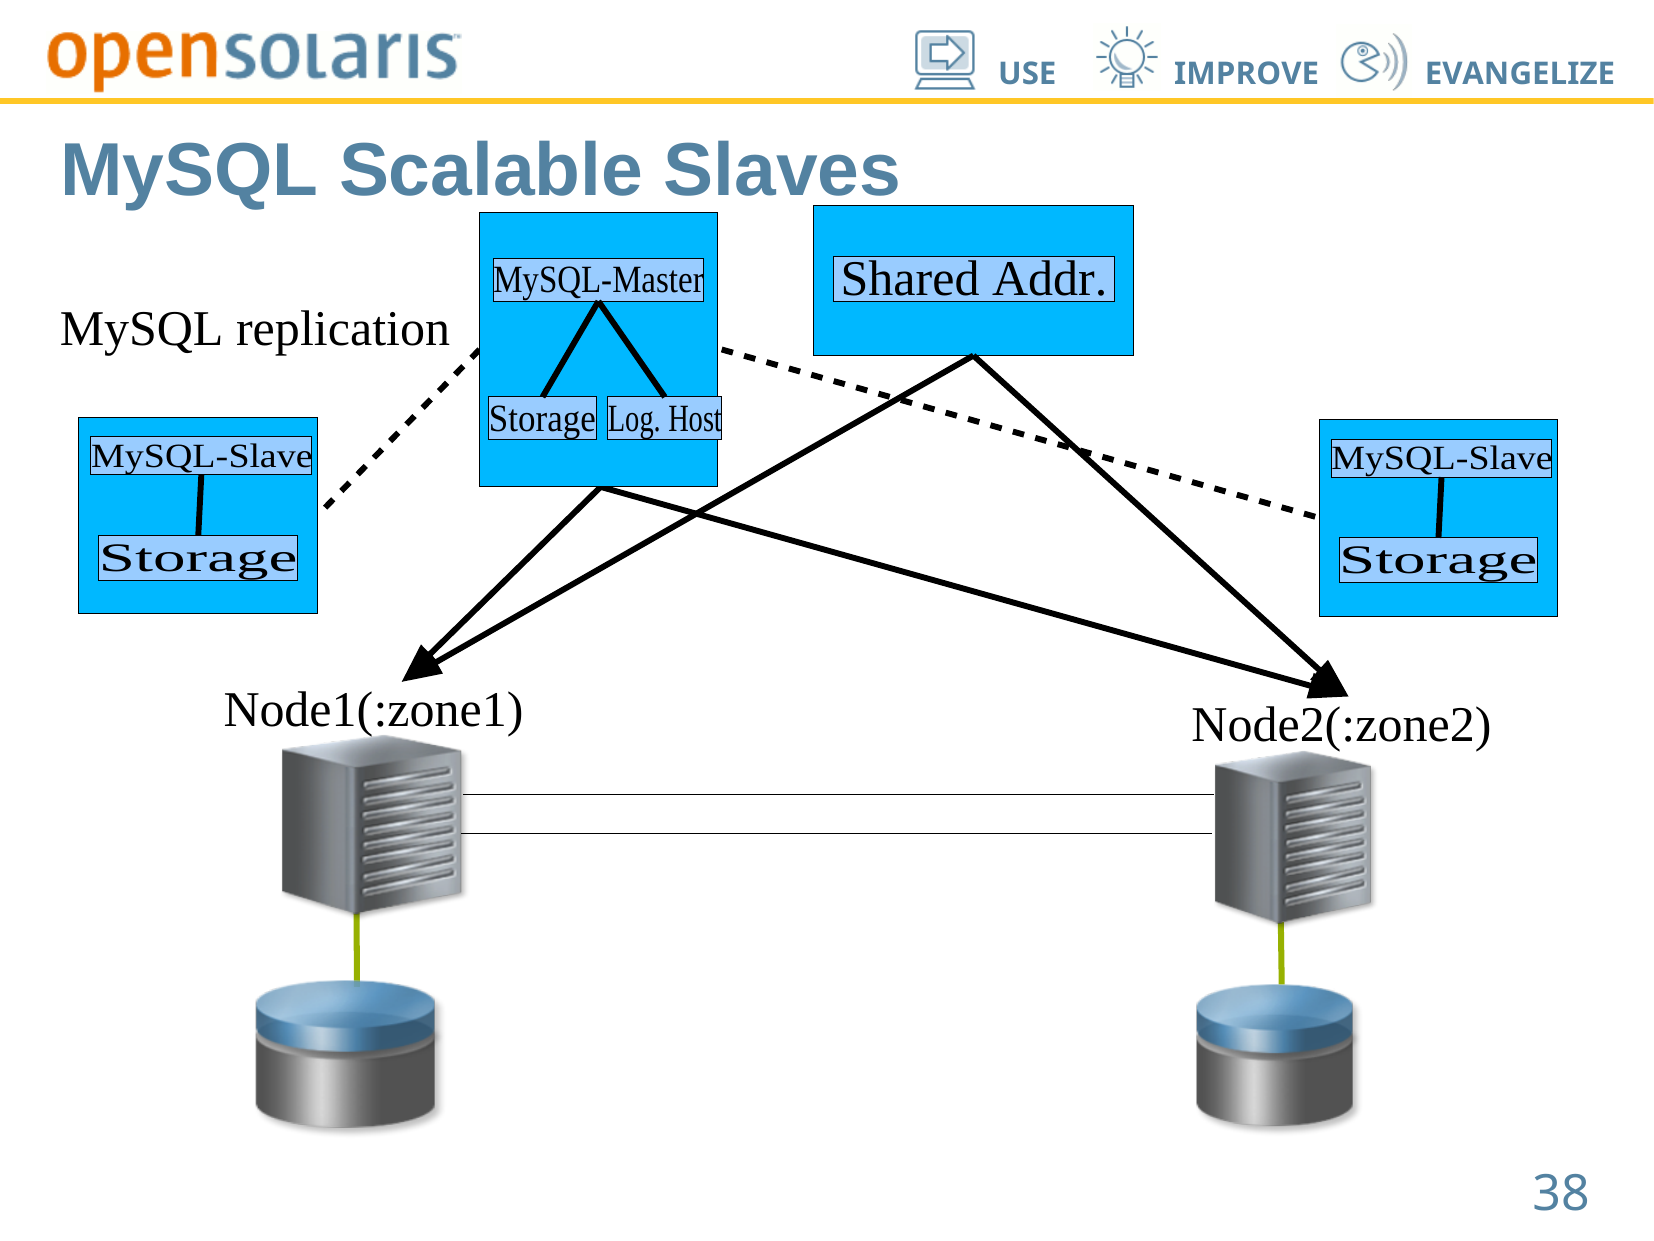

# MySQL Scalable Slaves
Shared Addr.
MySQL-Master
Storage
Log. Host
MySQL replication
MySQL-Slave
Storage
MySQL-Slave
Storage
Node1(:zone1)
Node2(:zone2)